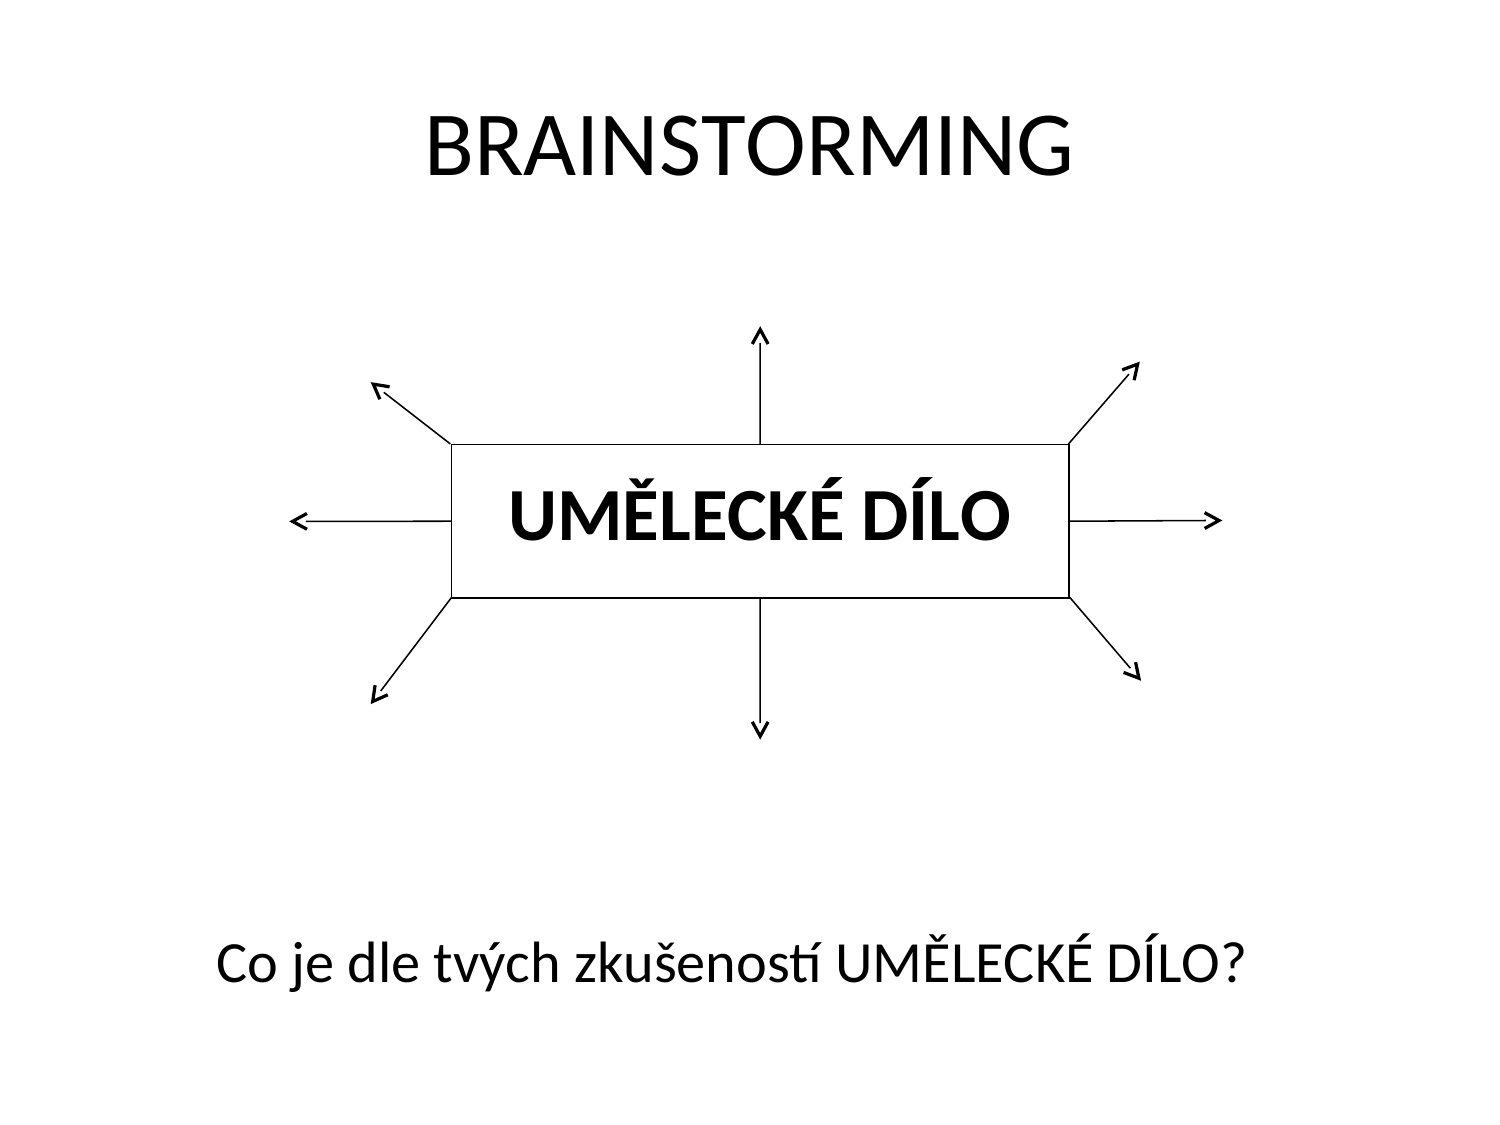

# BRAINSTORMING
UMĚLECKÉ DÍLO
Co je dle tvých zkušeností UMĚLECKÉ DÍLO?